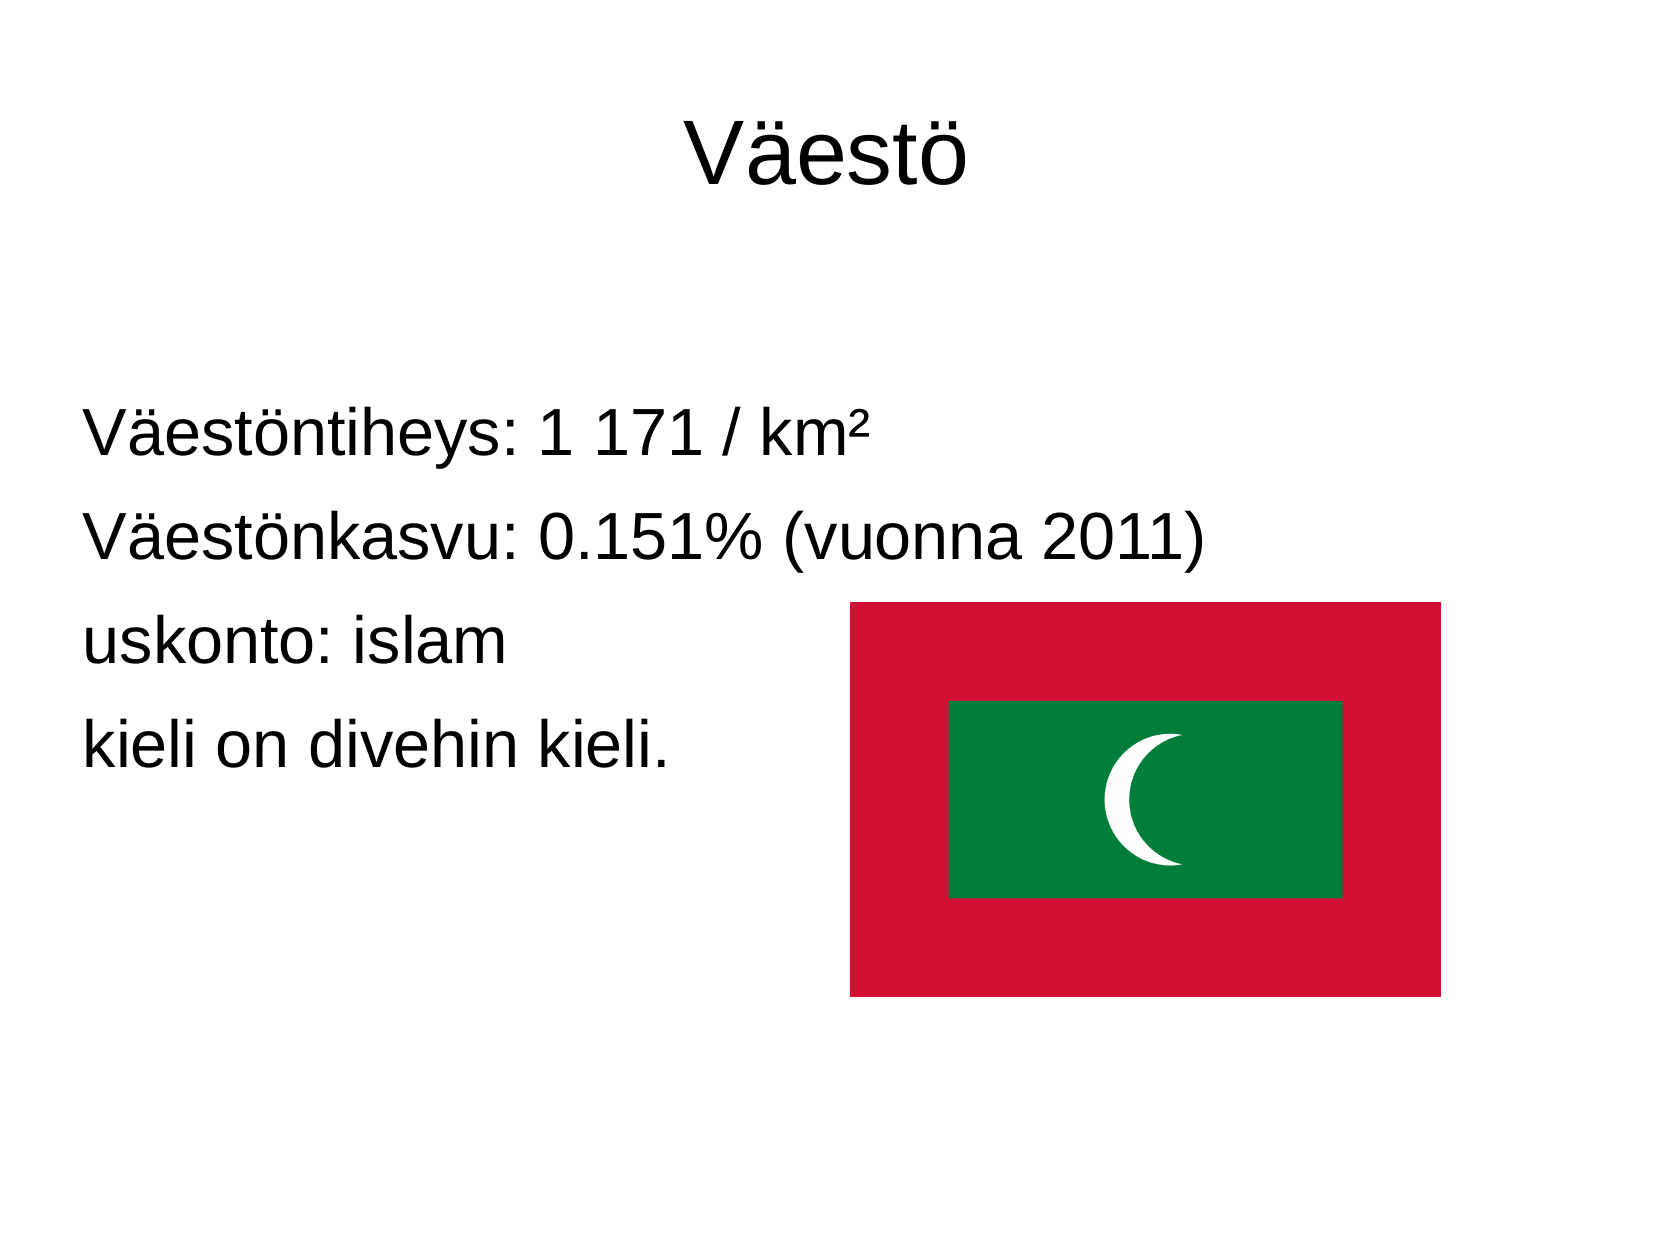

# Väestö
Väestöntiheys: 1 171 / km²
Väestönkasvu: 0.151% (vuonna 2011)
uskonto: islam
kieli on divehin kieli.